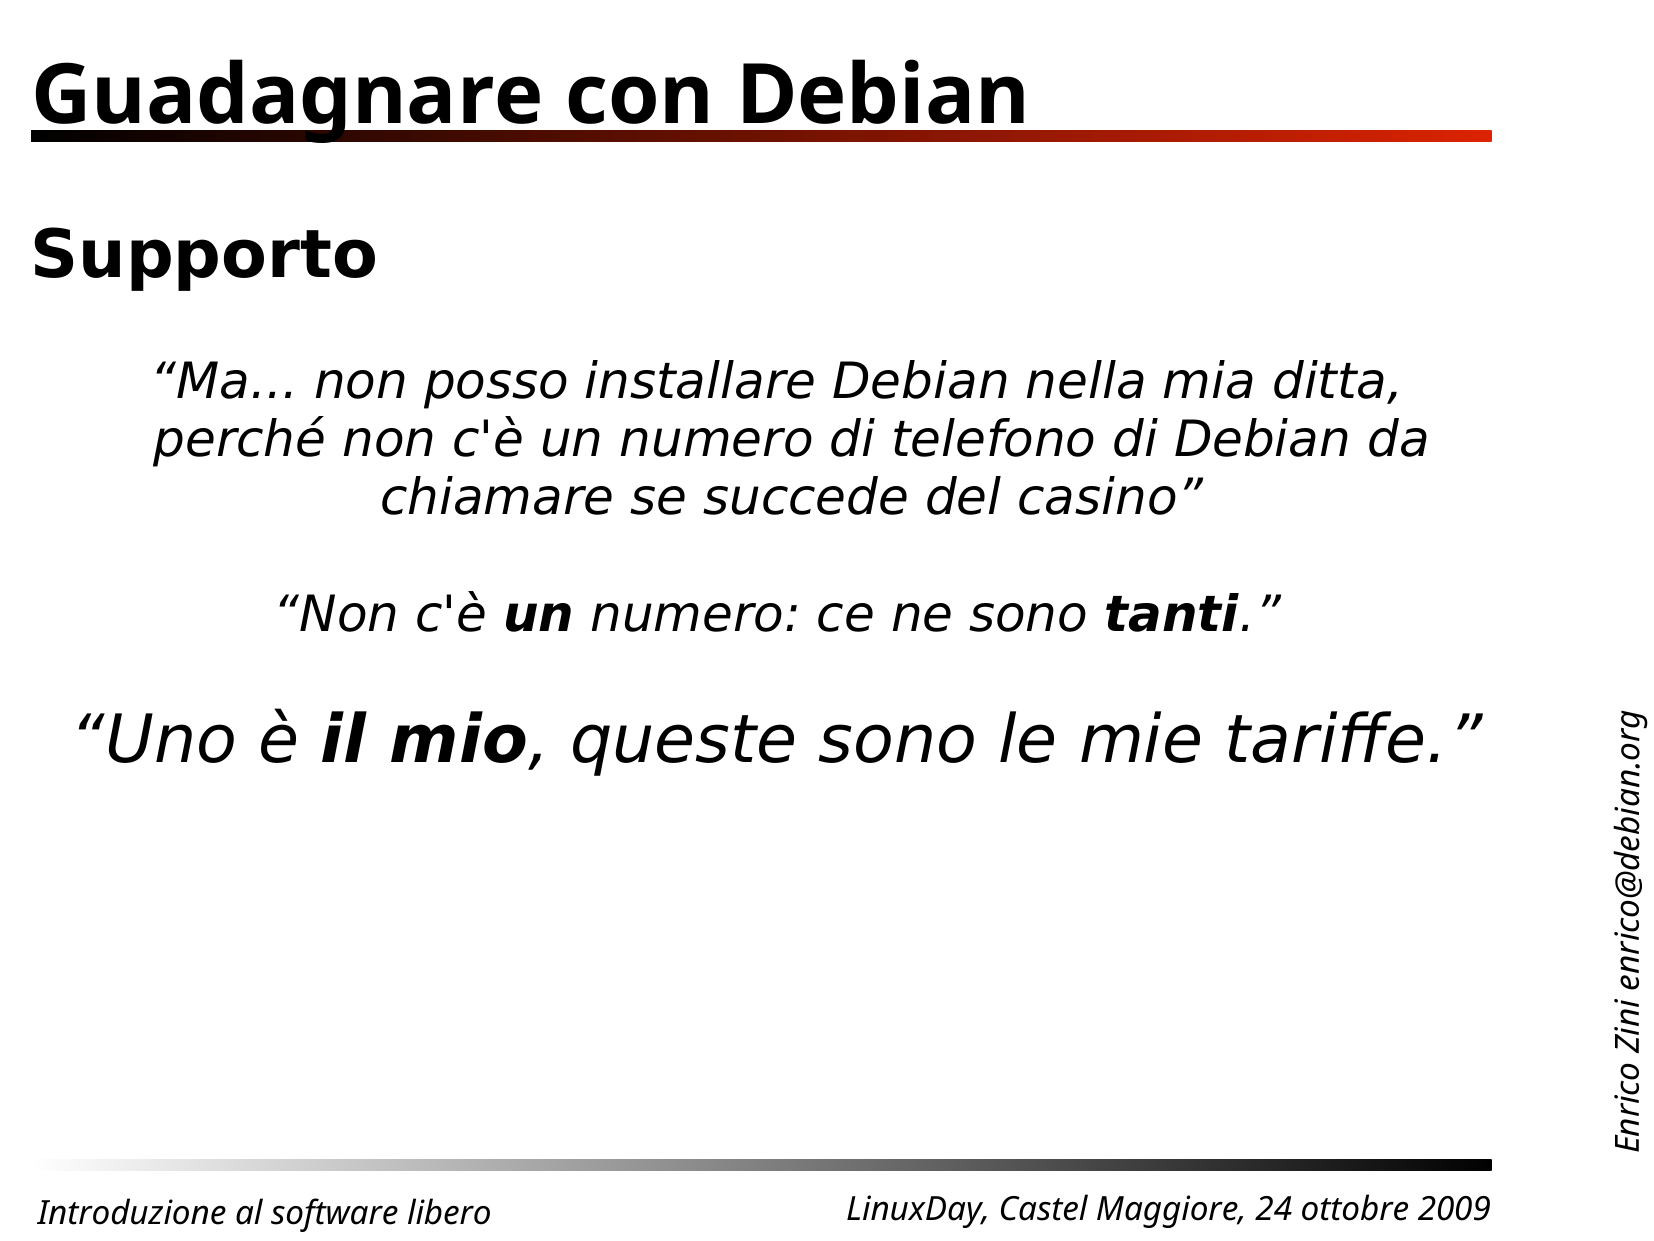

Guadagnare con Debian
Supporto
“Ma... non posso installare Debian nella mia ditta, perché non c'è un numero di telefono di Debian da chiamare se succede del casino”
“Non c'è un numero: ce ne sono tanti.”
“Uno è il mio, queste sono le mie tariffe.”